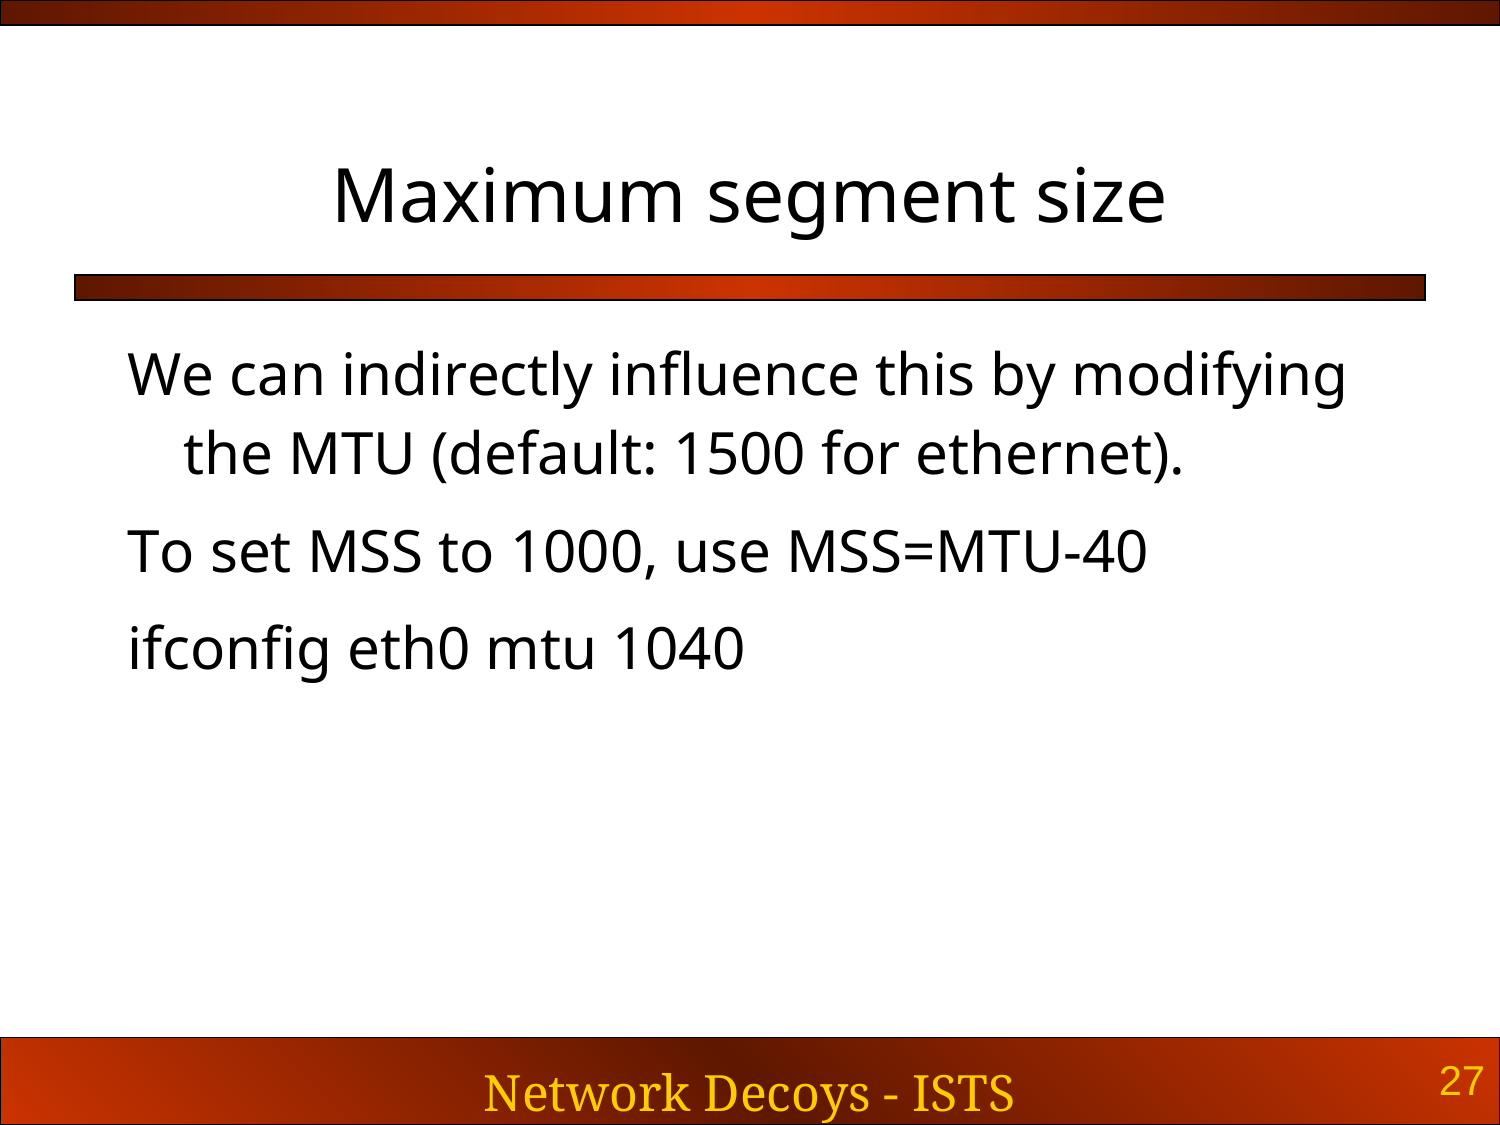

# Maximum segment size
We can indirectly influence this by modifying the MTU (default: 1500 for ethernet).
To set MSS to 1000, use MSS=MTU-40
ifconfig eth0 mtu 1040